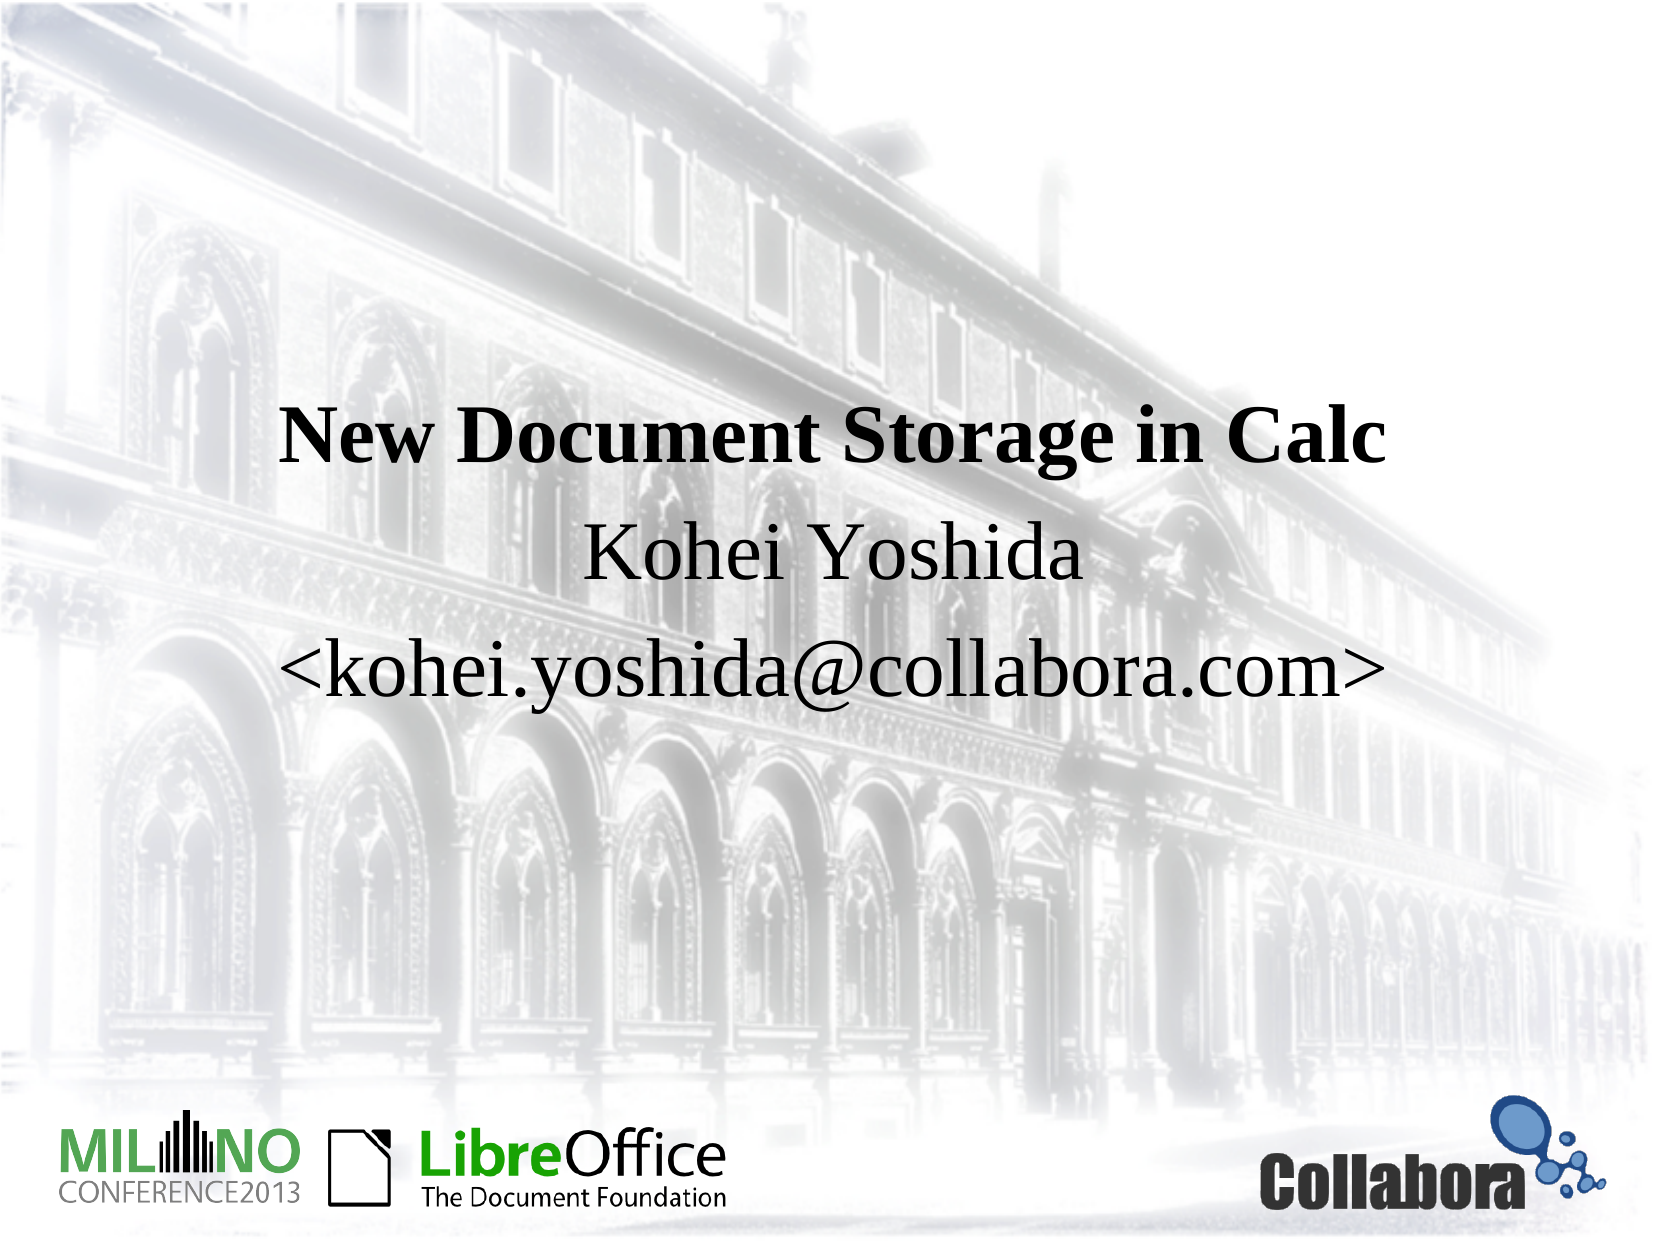

New Document Storage in Calc
Kohei Yoshida
<kohei.yoshida@collabora.com>